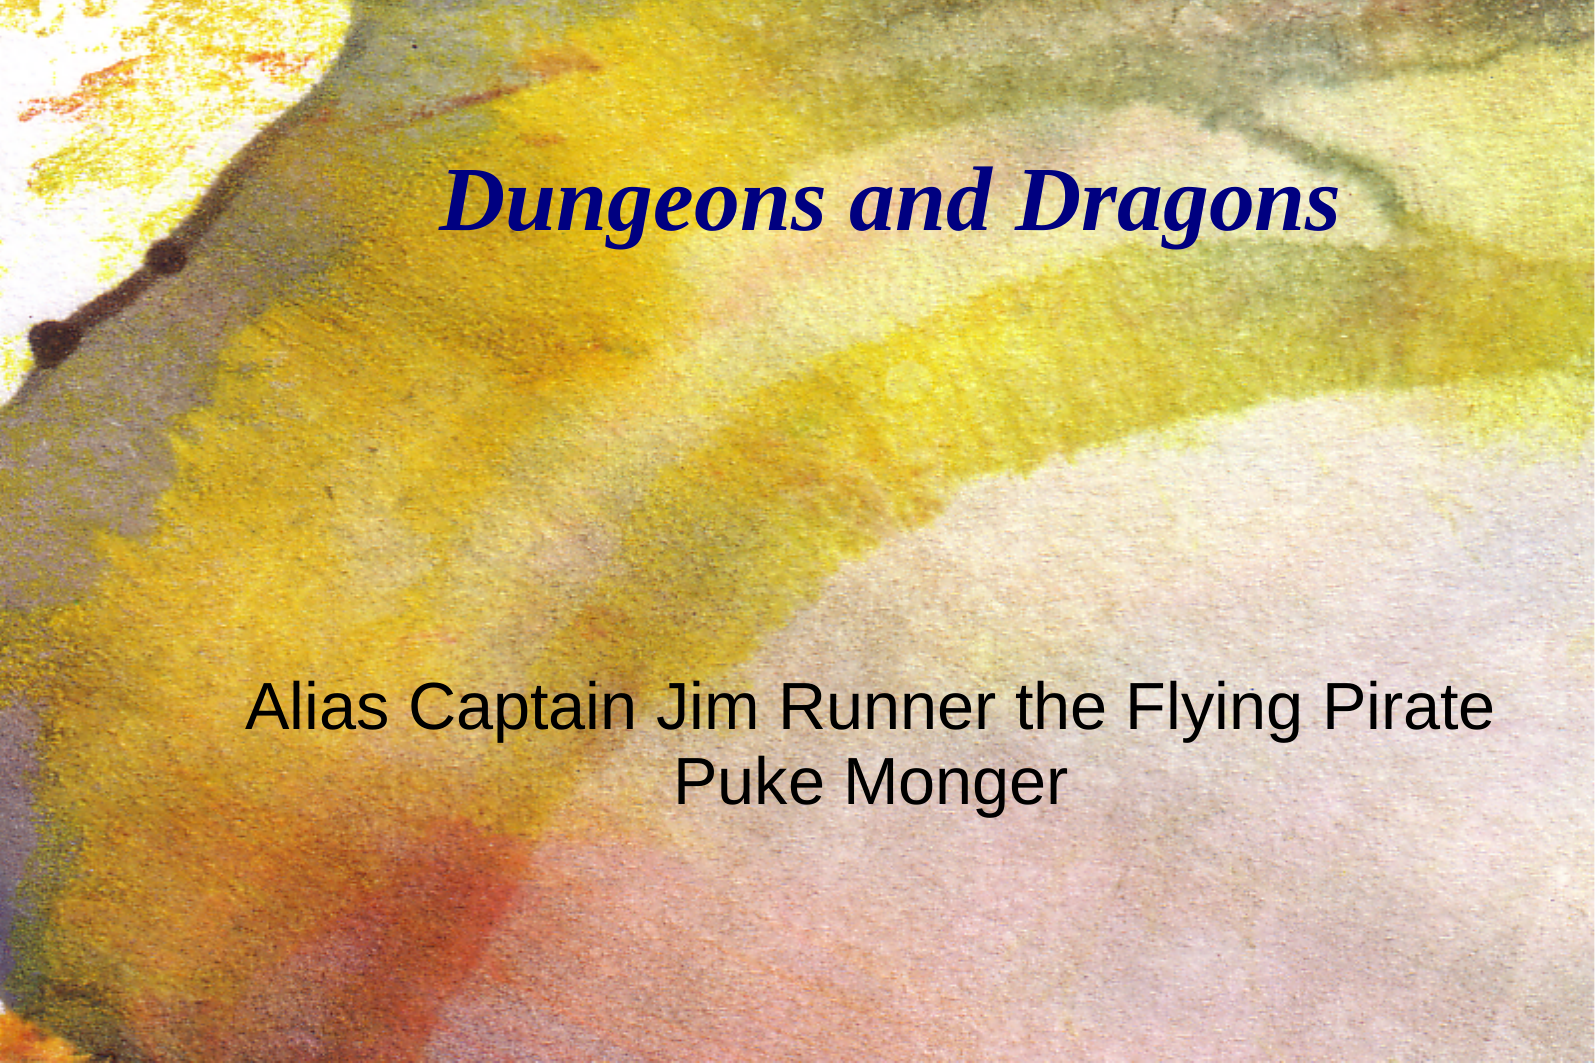

Alias Captain Jim Runner the Flying Pirate Puke Monger
# Dungeons and Dragons